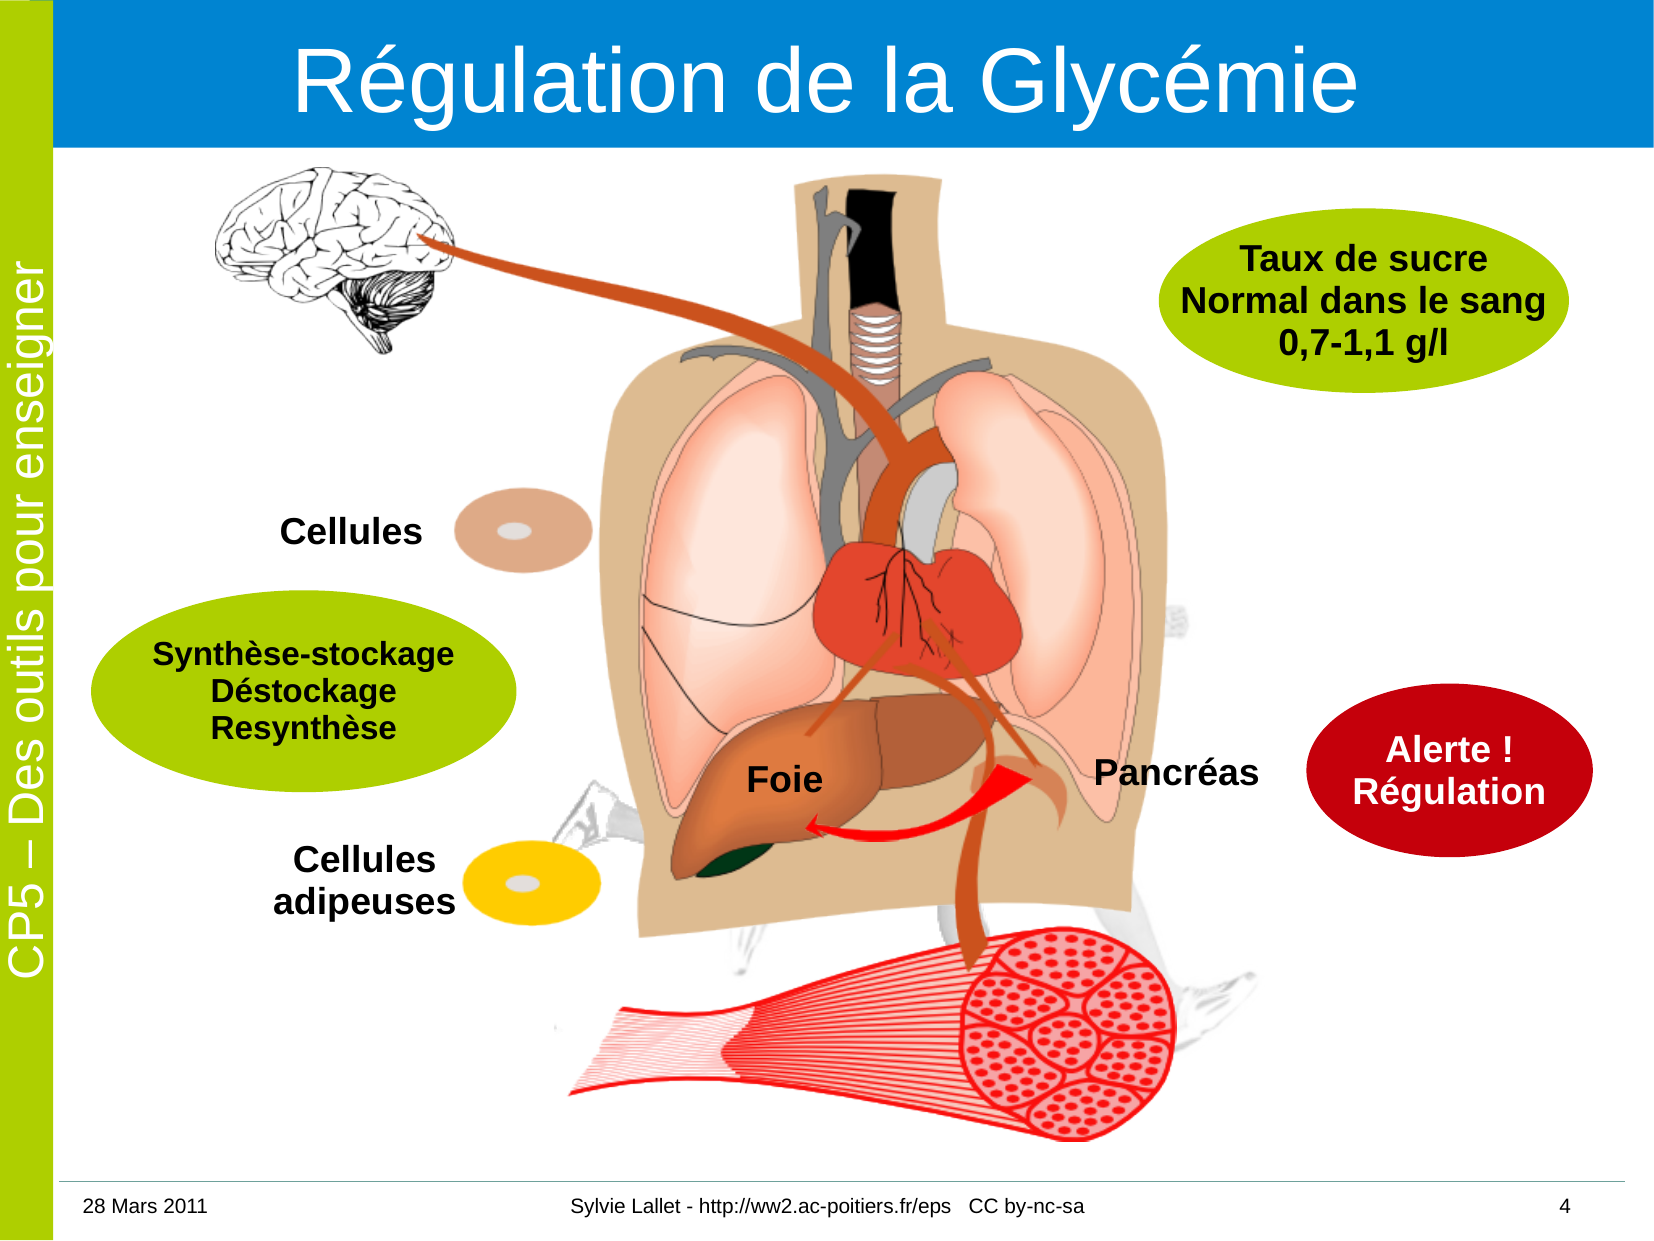

# Régulation de la Glycémie
Taux de sucre
Normal dans le sang
0,7-1,1 g/l
Cellules
Synthèse-stockage
Déstockage
Resynthèse
Alerte !
Régulation
Pancréas
Foie
Cellules
adipeuses
28 Mars 2011
Sylvie Lallet - http://ww2.ac-poitiers.fr/eps CC by-nc-sa
4